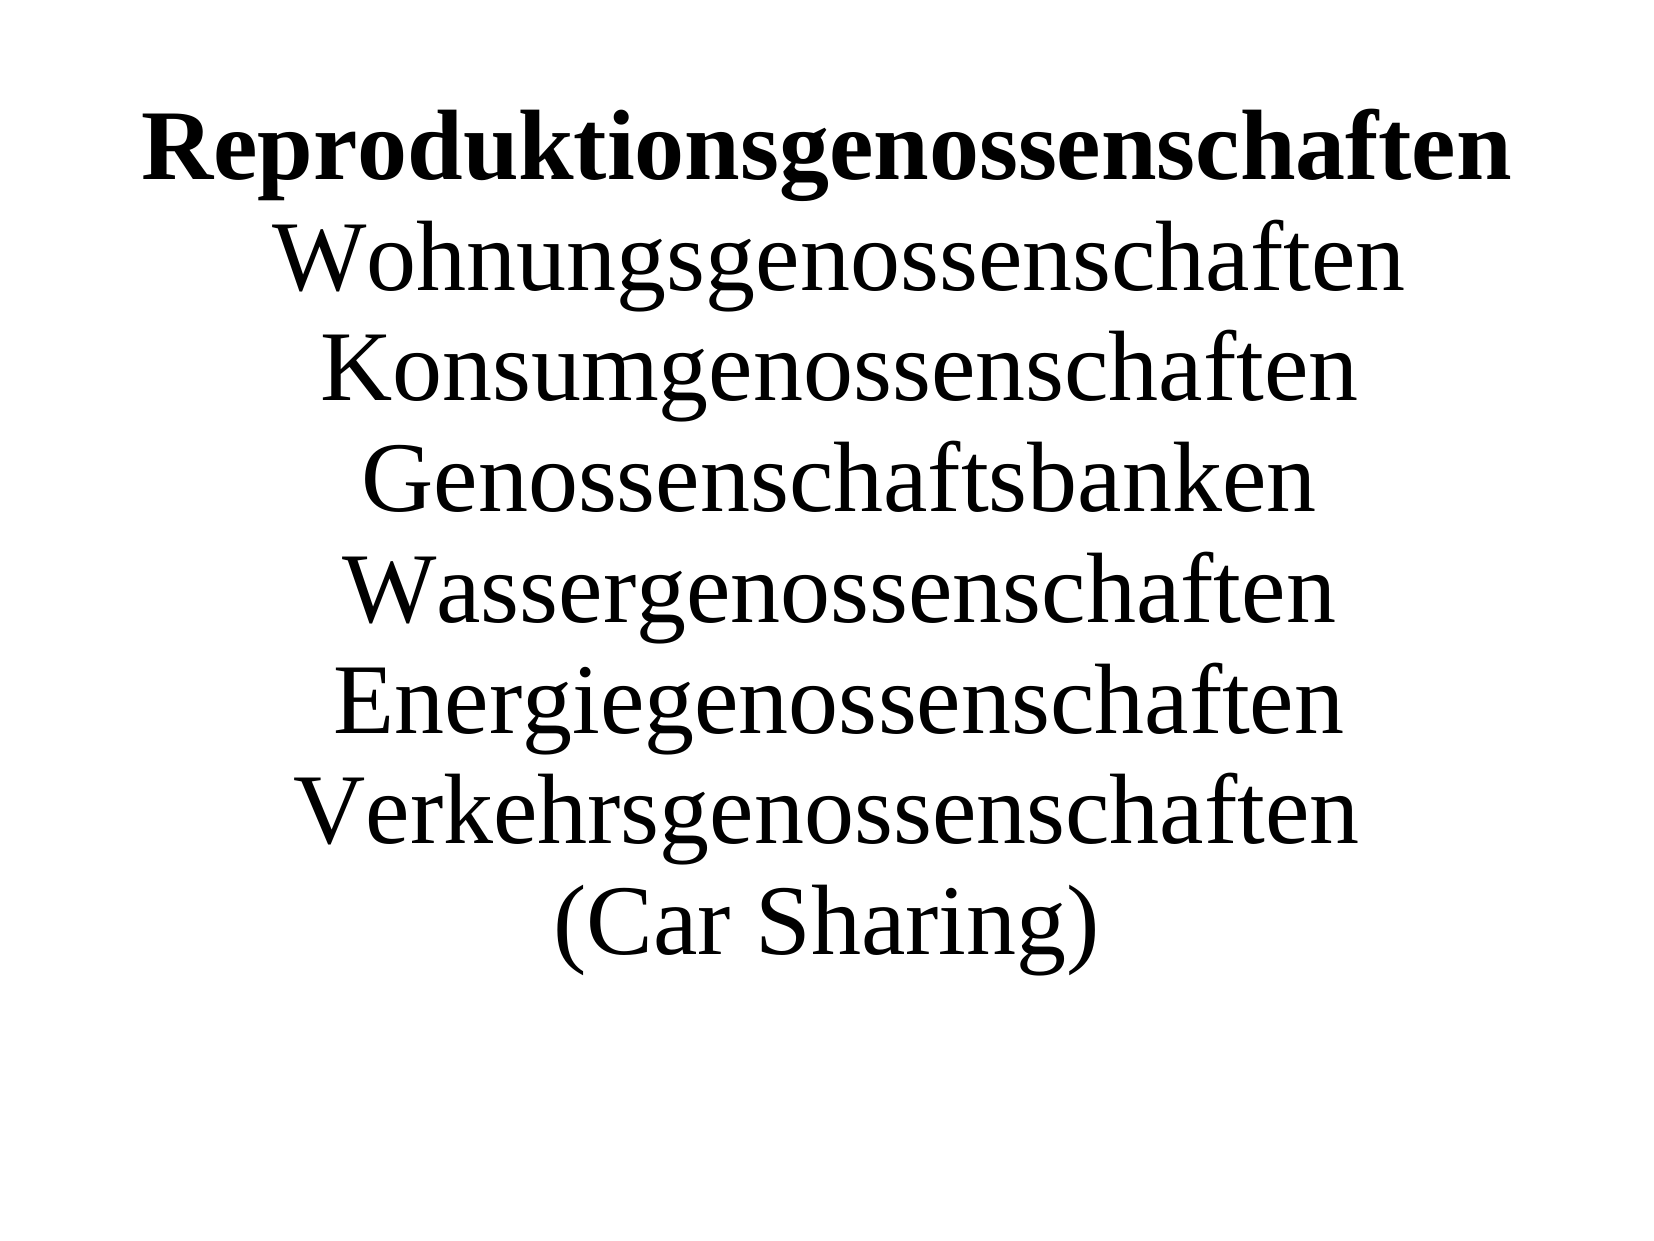

Reproduktionsgenossenschaften
 Wohnungsgenossenschaften
 Konsumgenossenschaften
 Genossenschaftsbanken
 Wassergenossenschaften
 Energiegenossenschaften
 Verkehrsgenossenschaften
(Car Sharing)